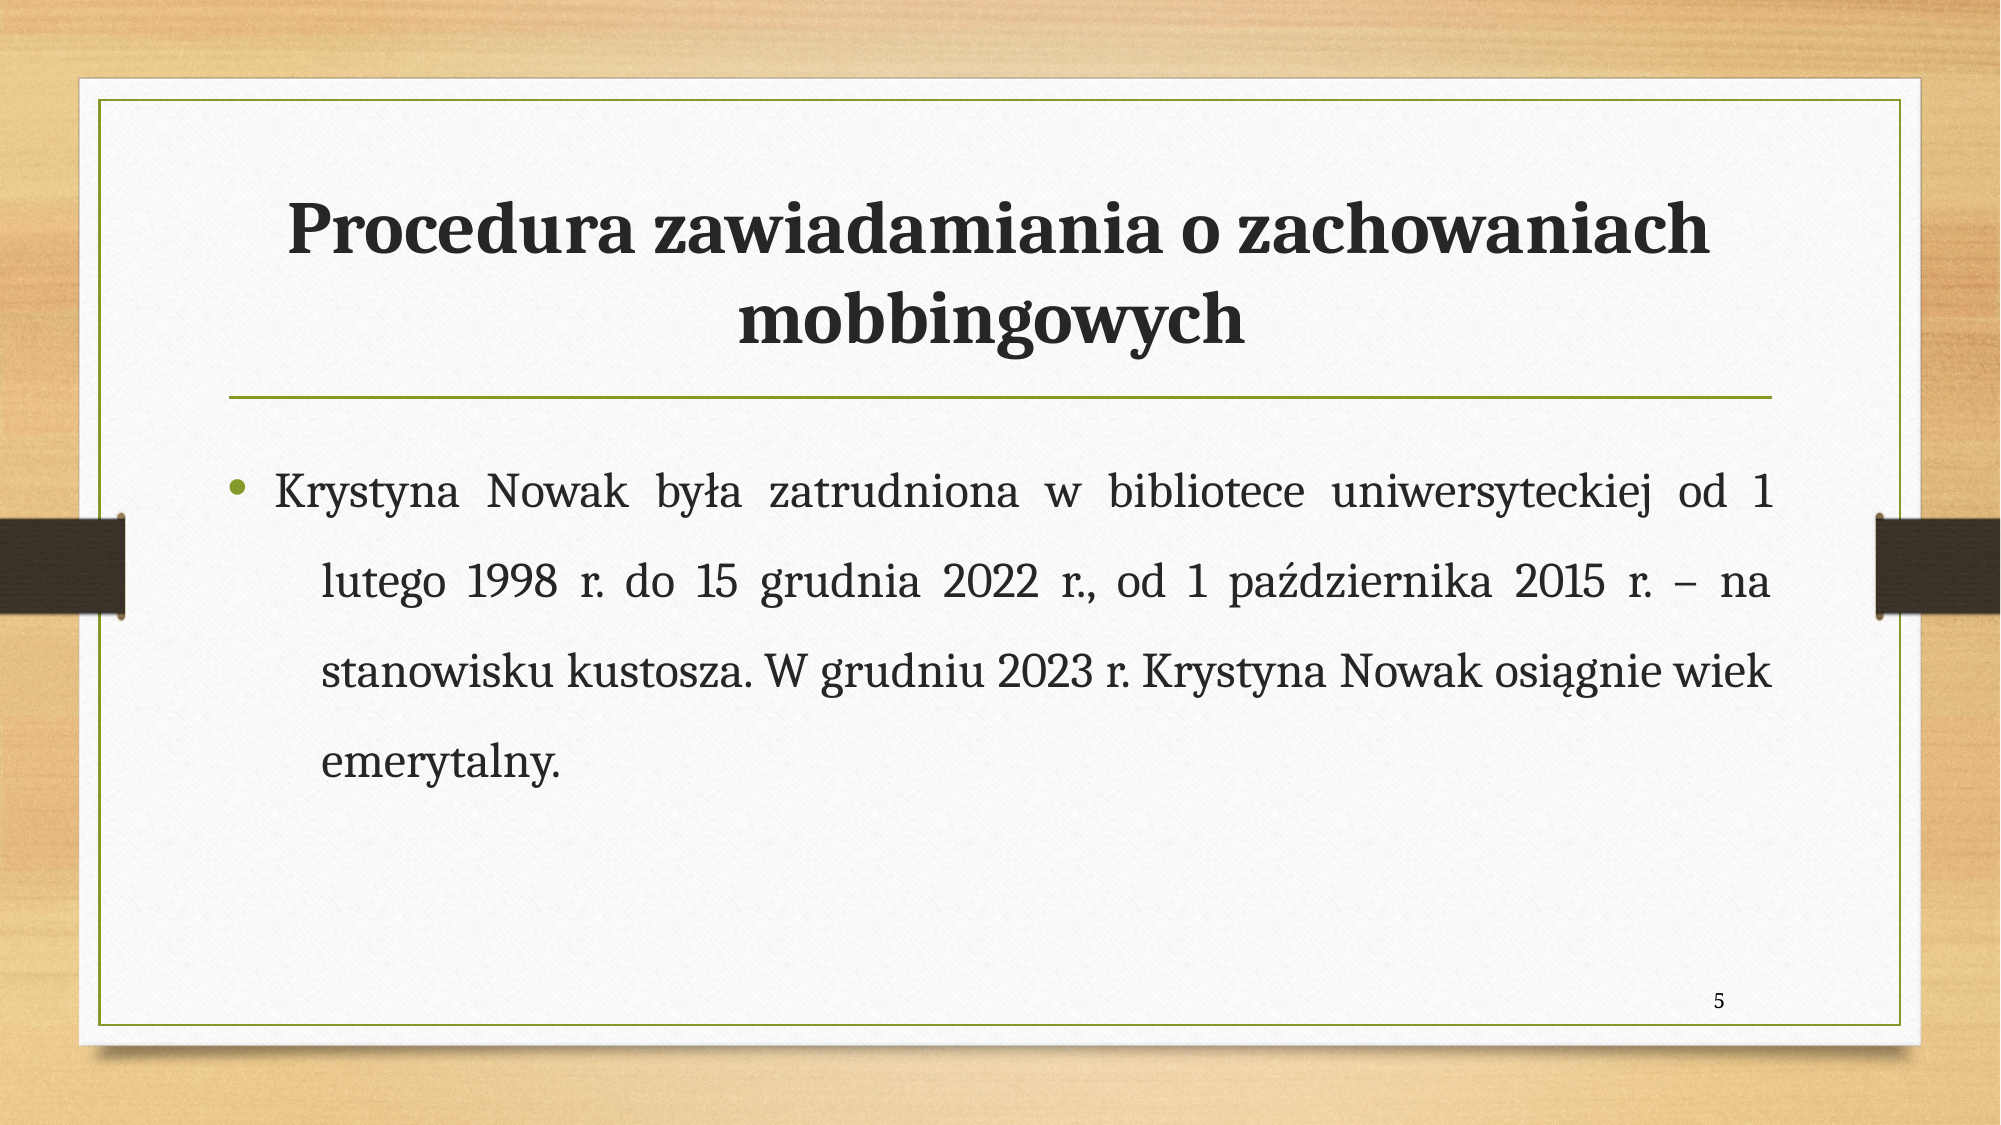

# Procedura zawiadamiania o zachowaniach mobbingowych
Krystyna Nowak była zatrudniona w bibliotece uniwersyteckiej od 1 lutego 1998 r. do 15 grudnia 2022 r., od 1 października 2015 r. – na stanowisku kustosza. W grudniu 2023 r. Krystyna Nowak osiągnie wiek emerytalny.